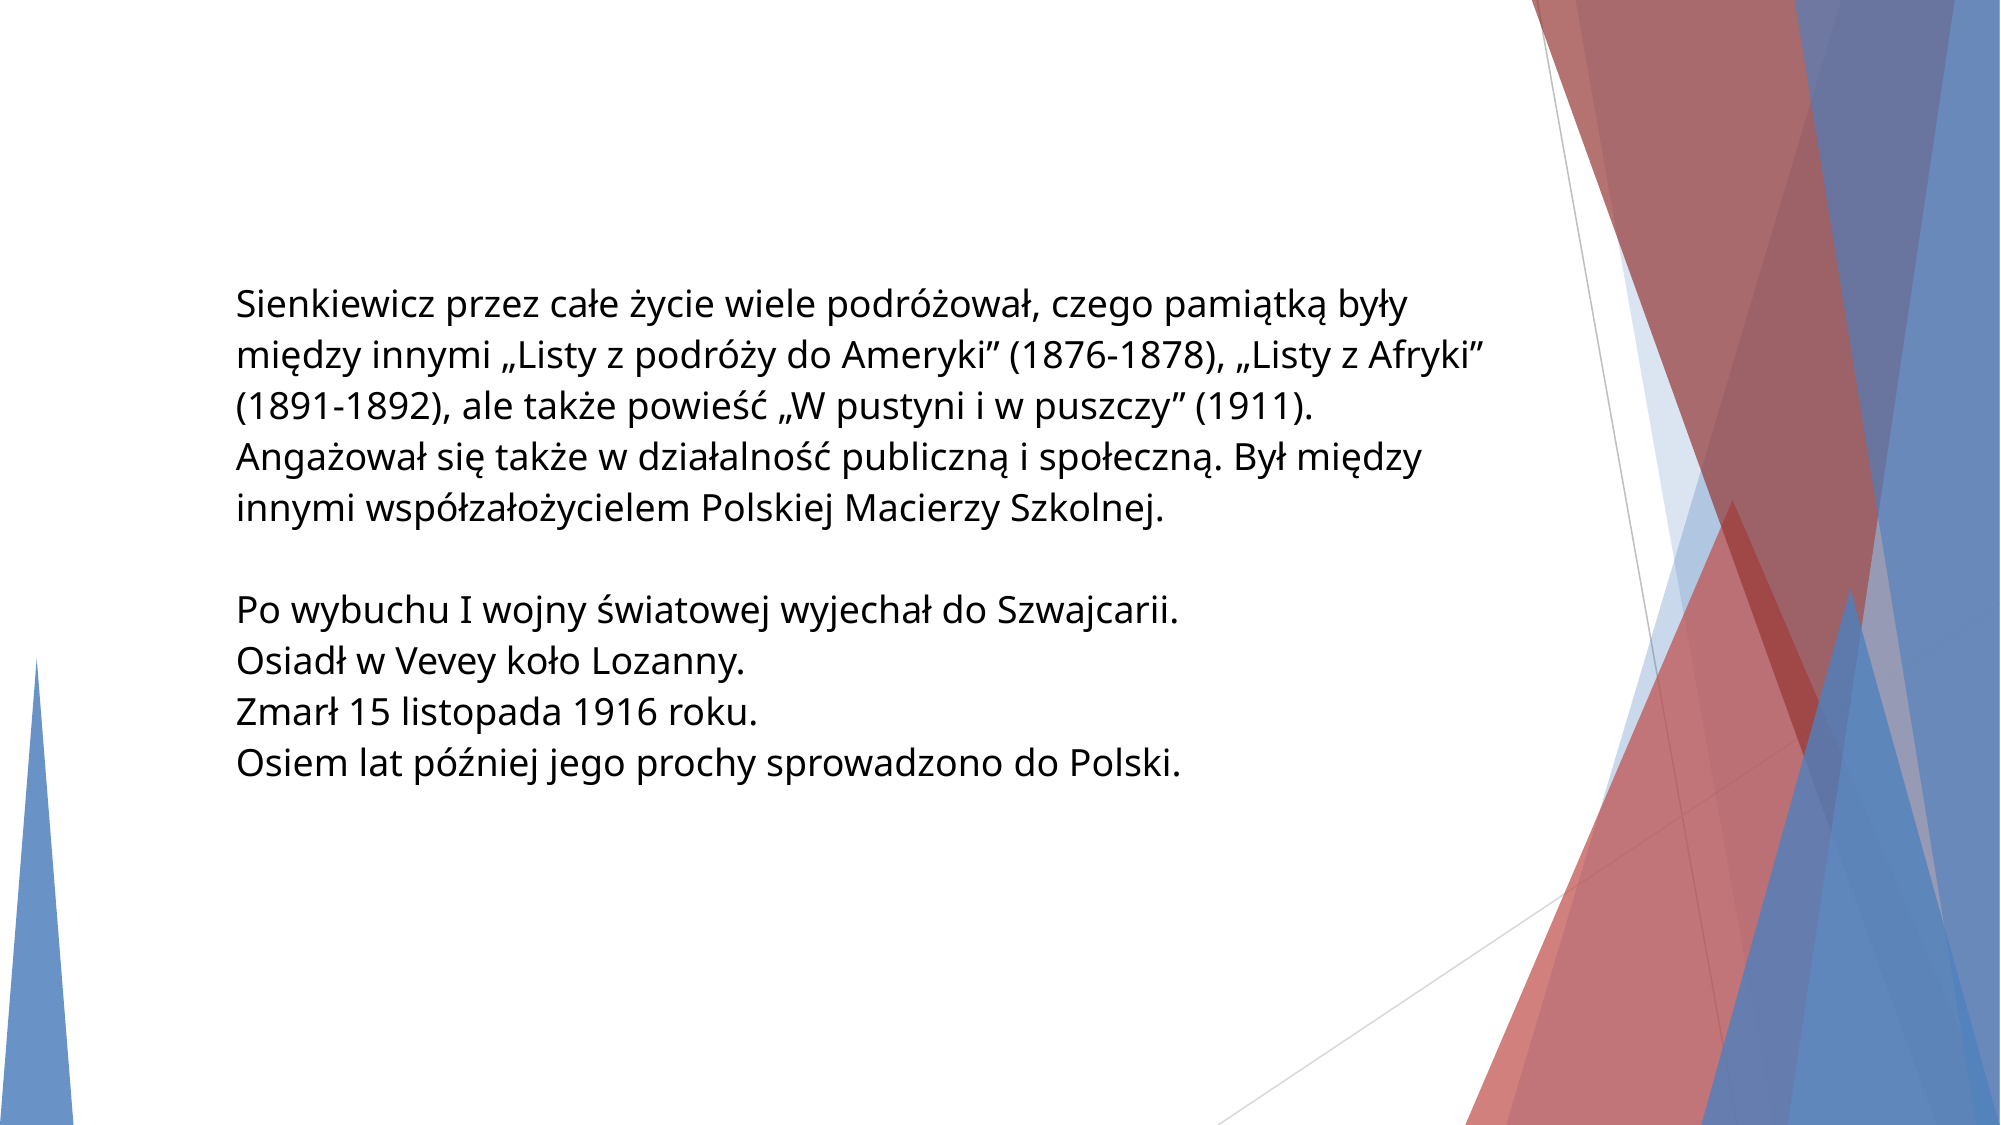

Sienkiewicz przez całe życie wiele podróżował, czego pamiątką były między innymi „Listy z podróży do Ameryki” (1876-1878), „Listy z Afryki” (1891-1892), ale także powieść „W pustyni i w puszczy” (1911). Angażował się także w działalność publiczną i społeczną. Był między innymi współzałożycielem Polskiej Macierzy Szkolnej.
Po wybuchu I wojny światowej wyjechał do Szwajcarii.
Osiadł w Vevey koło Lozanny.
Zmarł 15 listopada 1916 roku.
Osiem lat później jego prochy sprowadzono do Polski.